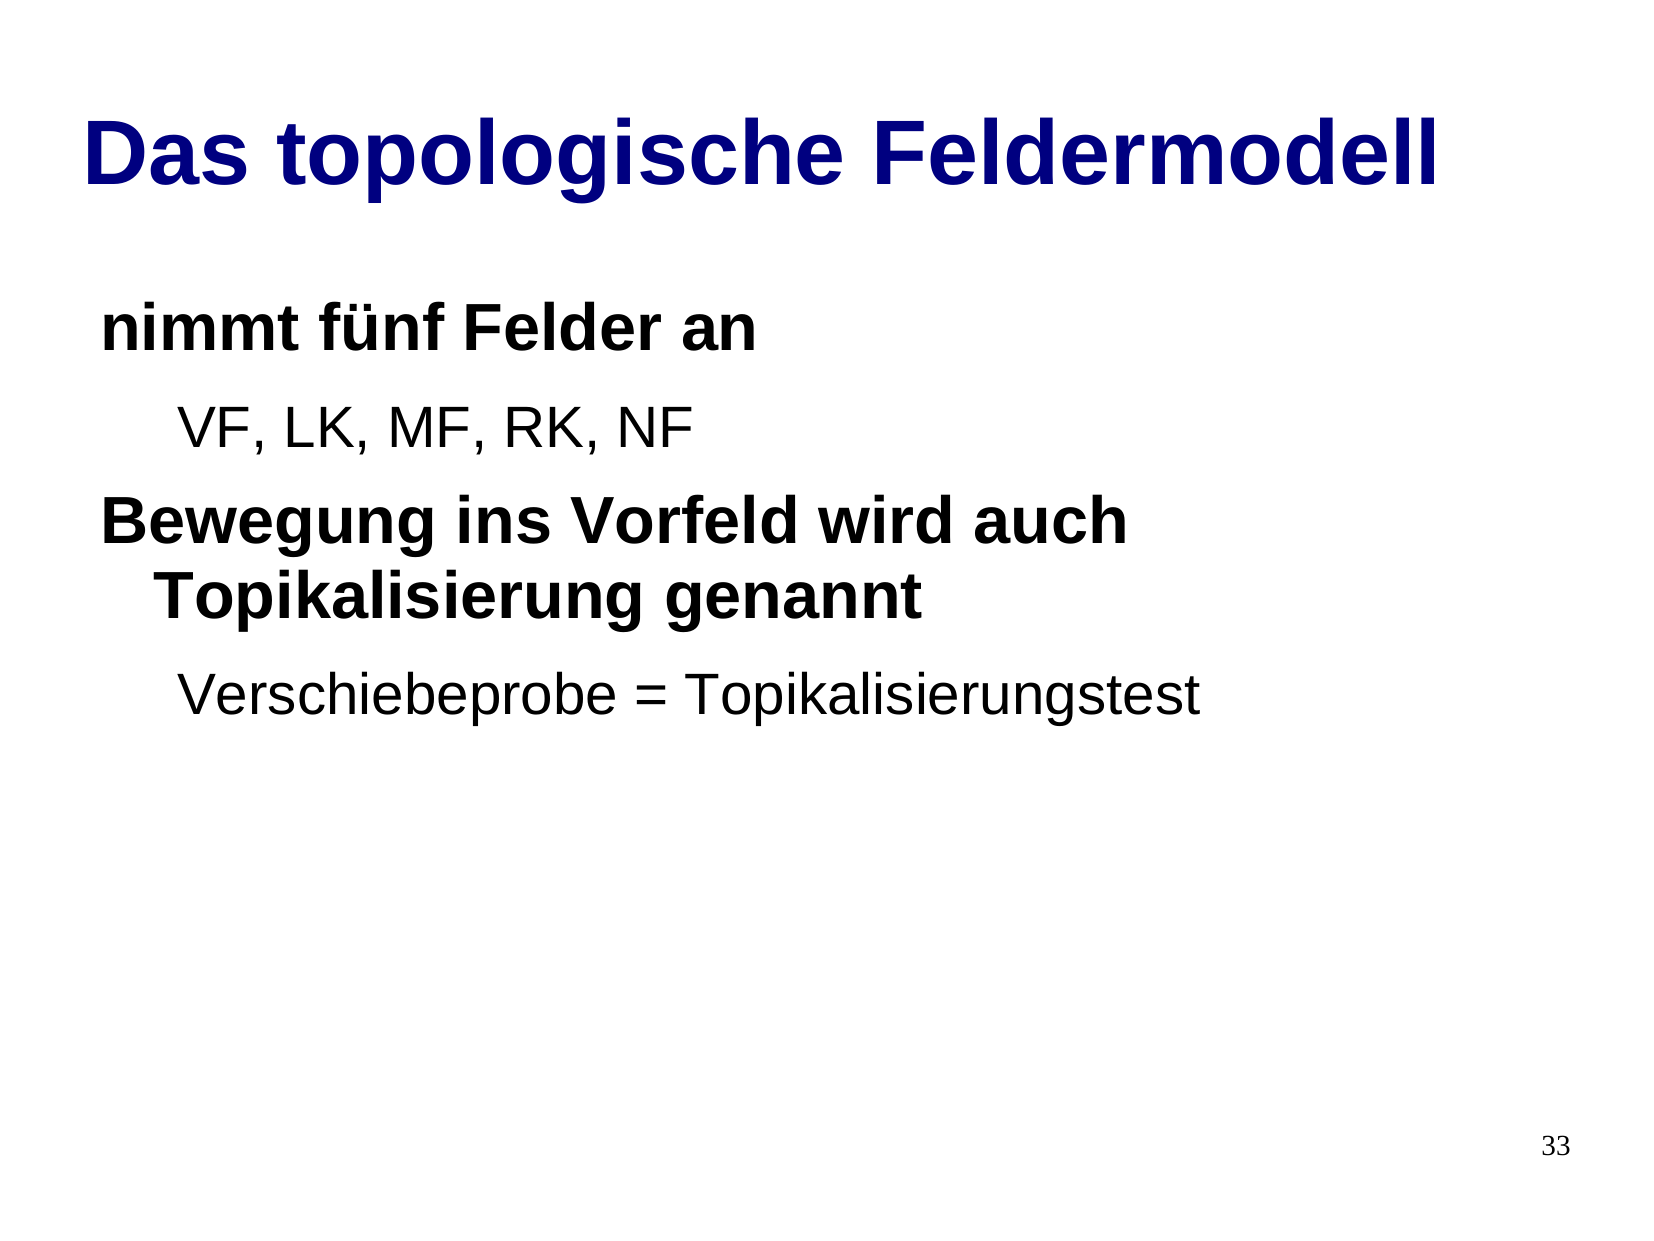

# Das topologische Feldermodell
nimmt fünf Felder an
VF, LK, MF, RK, NF
Bewegung ins Vorfeld wird auch Topikalisierung genannt
Verschiebeprobe = Topikalisierungstest
33